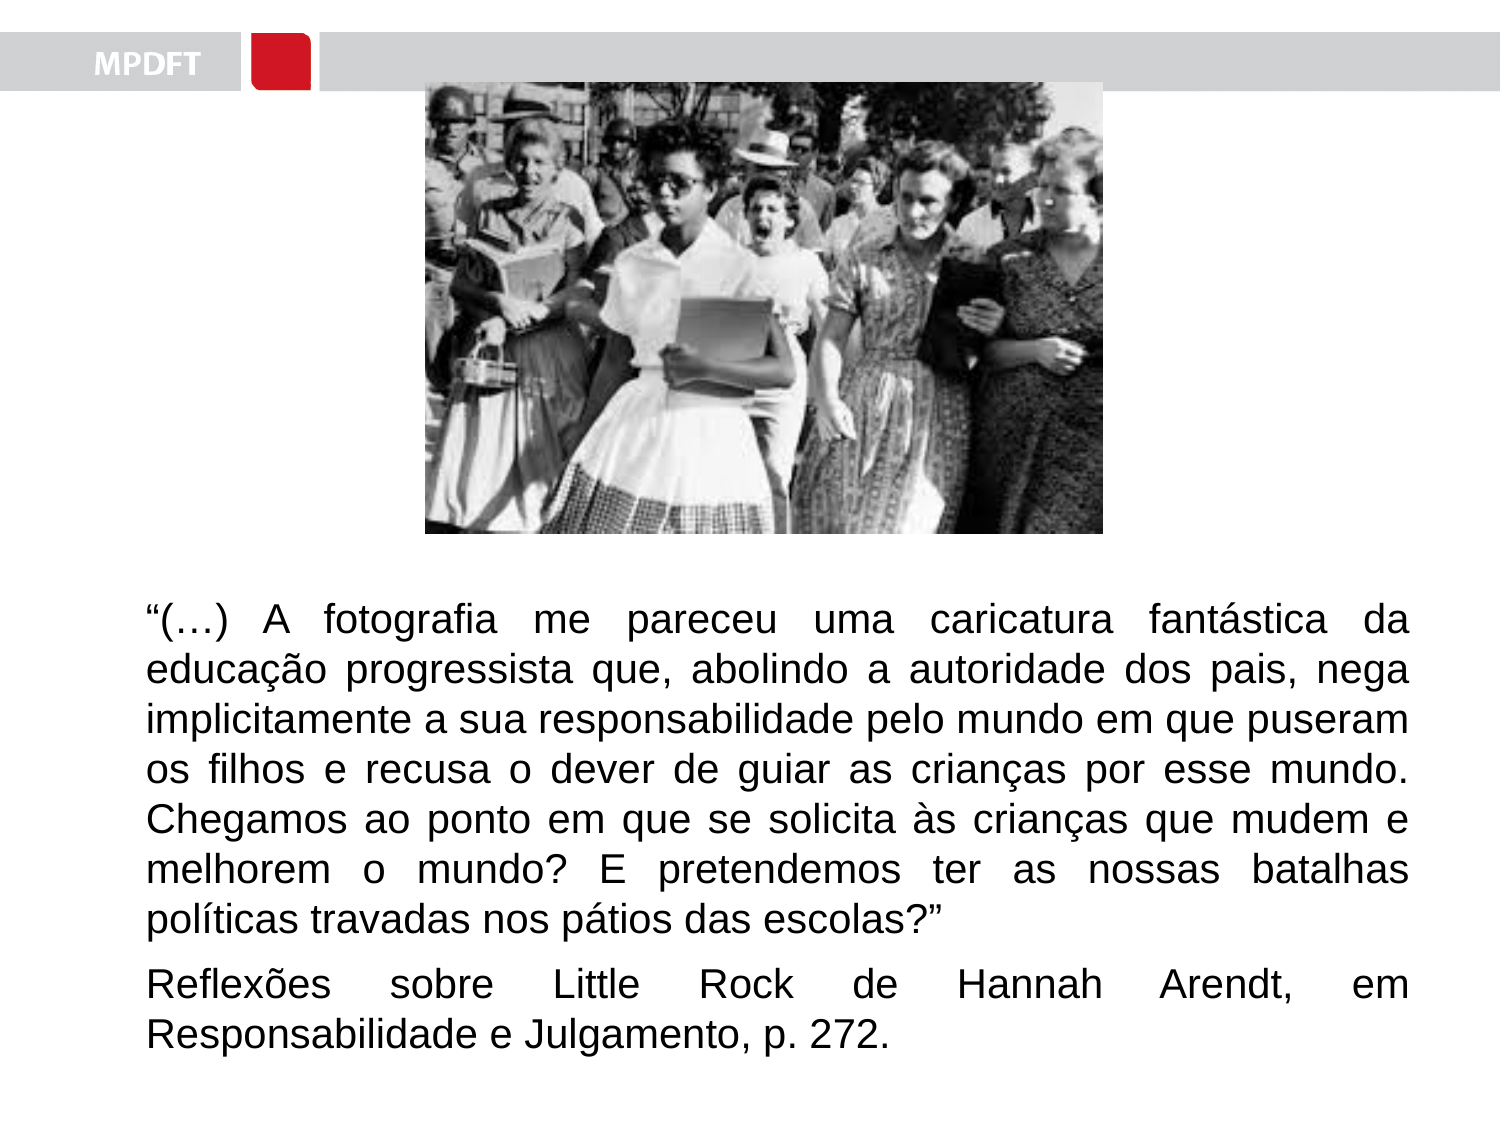

“(…) A fotografia me pareceu uma caricatura fantástica da educação progressista que, abolindo a autoridade dos pais, nega implicitamente a sua responsabilidade pelo mundo em que puseram os filhos e recusa o dever de guiar as crianças por esse mundo. Chegamos ao ponto em que se solicita às crianças que mudem e melhorem o mundo? E pretendemos ter as nossas batalhas políticas travadas nos pátios das escolas?”
Reflexões sobre Little Rock de Hannah Arendt, em Responsabilidade e Julgamento, p. 272.